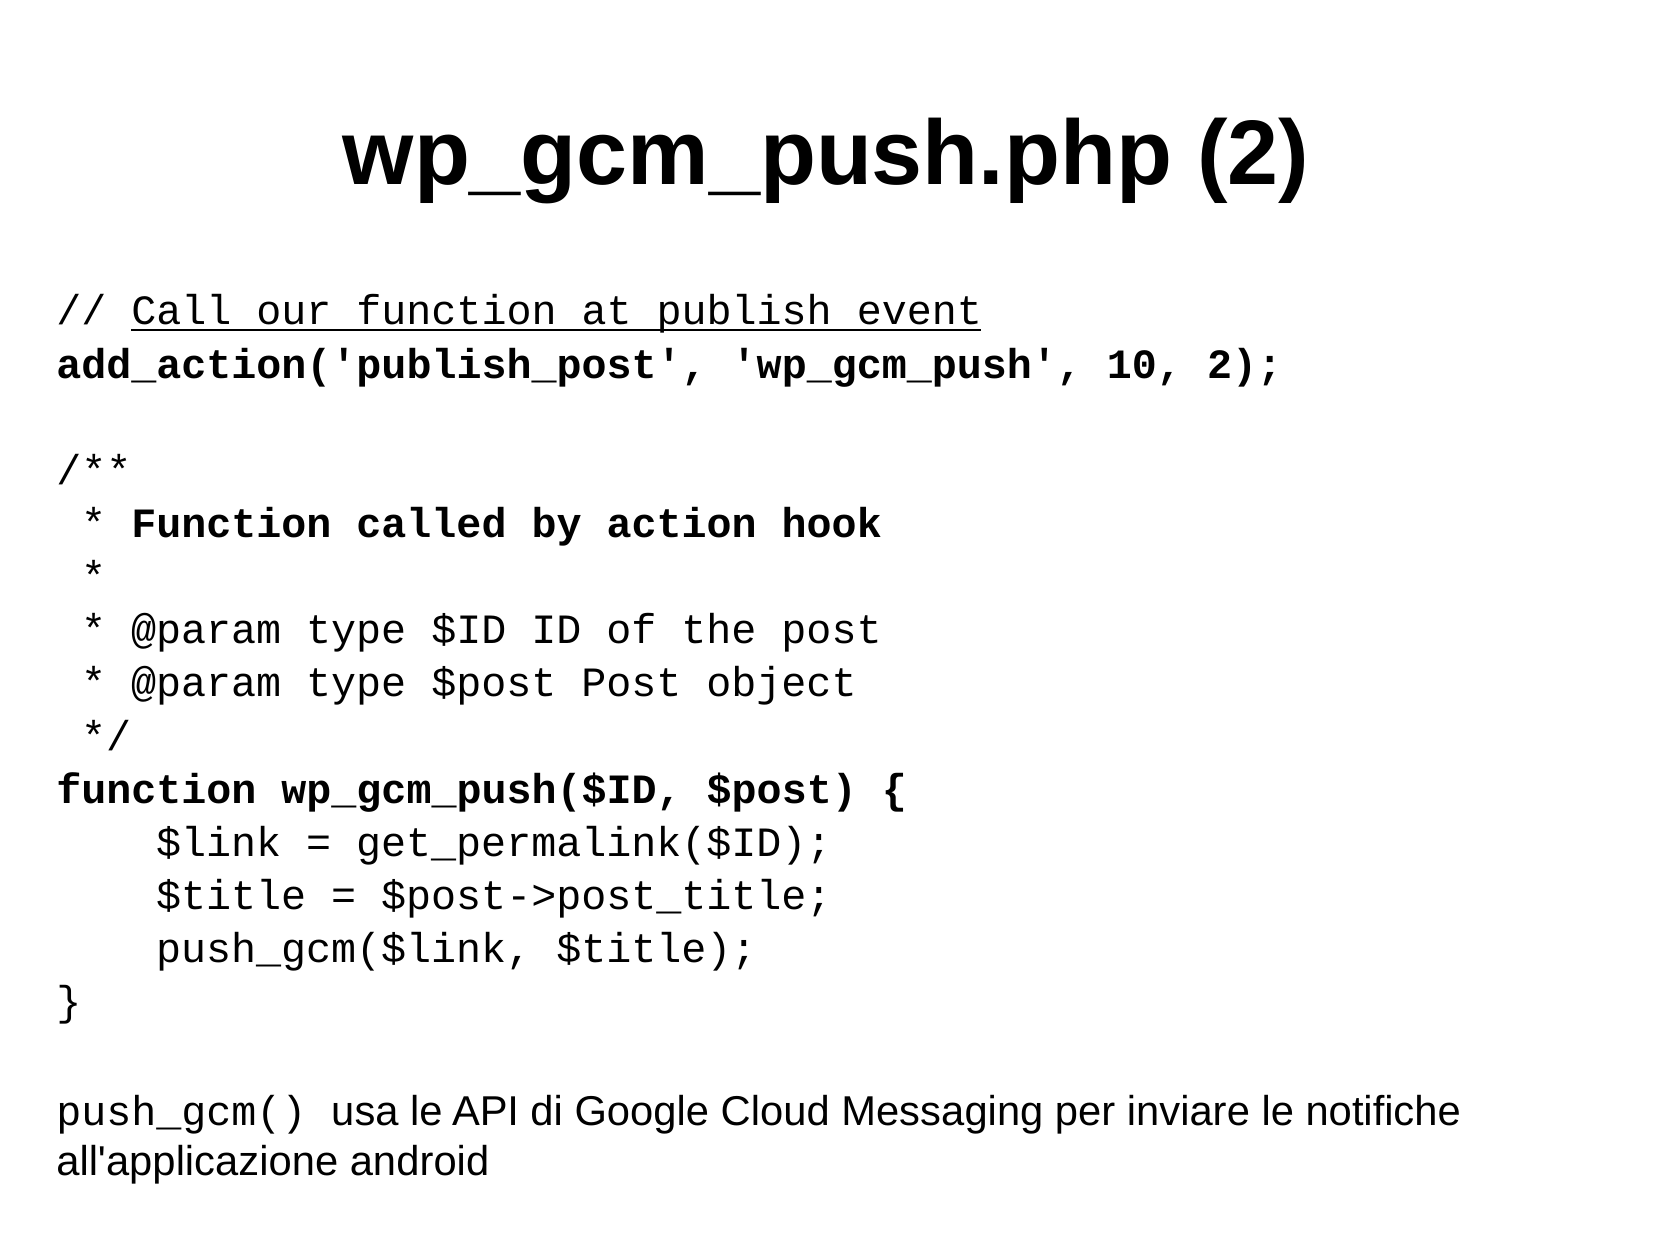

# wp_gcm_push.php (2)
// Call our function at publish event
add_action('publish_post', 'wp_gcm_push', 10, 2);
/**
 * Function called by action hook
 *
 * @param type $ID ID of the post
 * @param type $post Post object
 */
function wp_gcm_push($ID, $post) {
 $link = get_permalink($ID);
 $title = $post->post_title;
 push_gcm($link, $title);
}
push_gcm() usa le API di Google Cloud Messaging per inviare le notifiche all'applicazione android